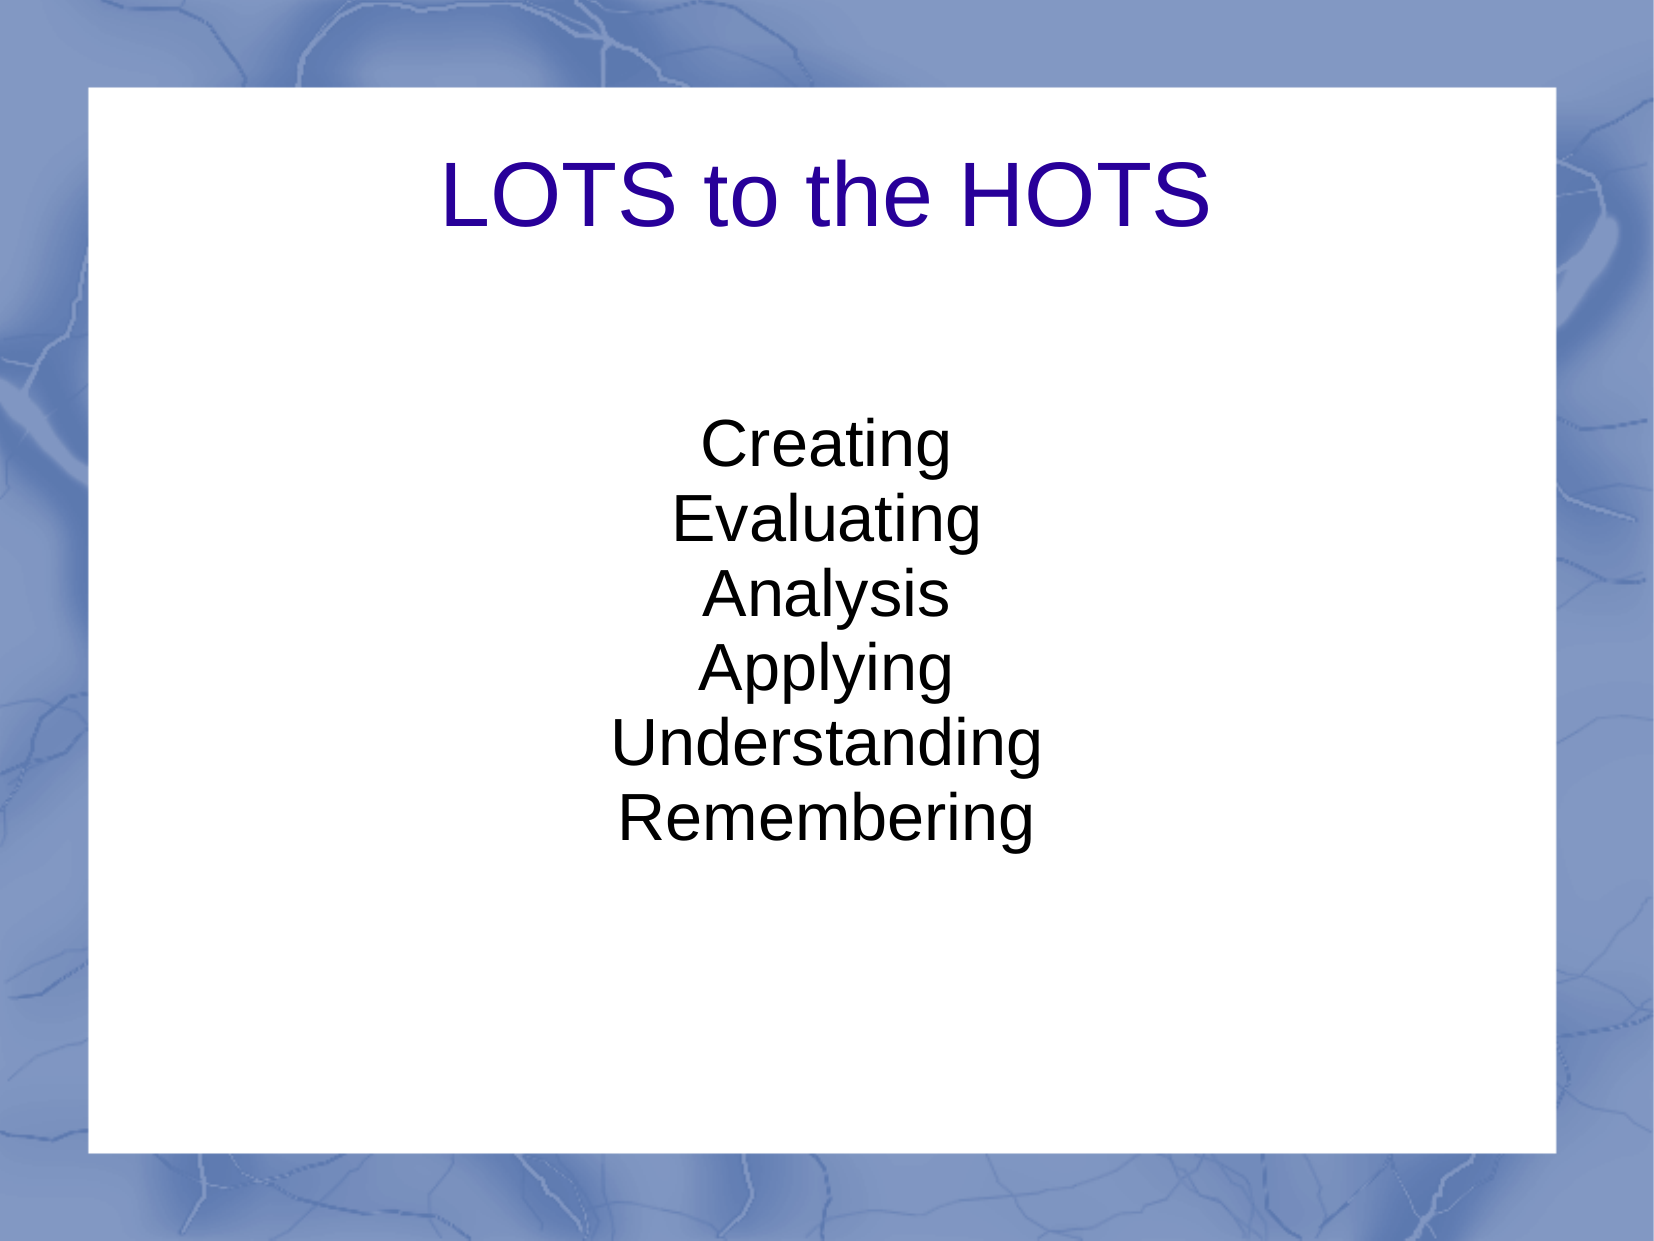

# LOTS to the HOTS
Creating
Evaluating
Analysis
Applying
Understanding
Remembering